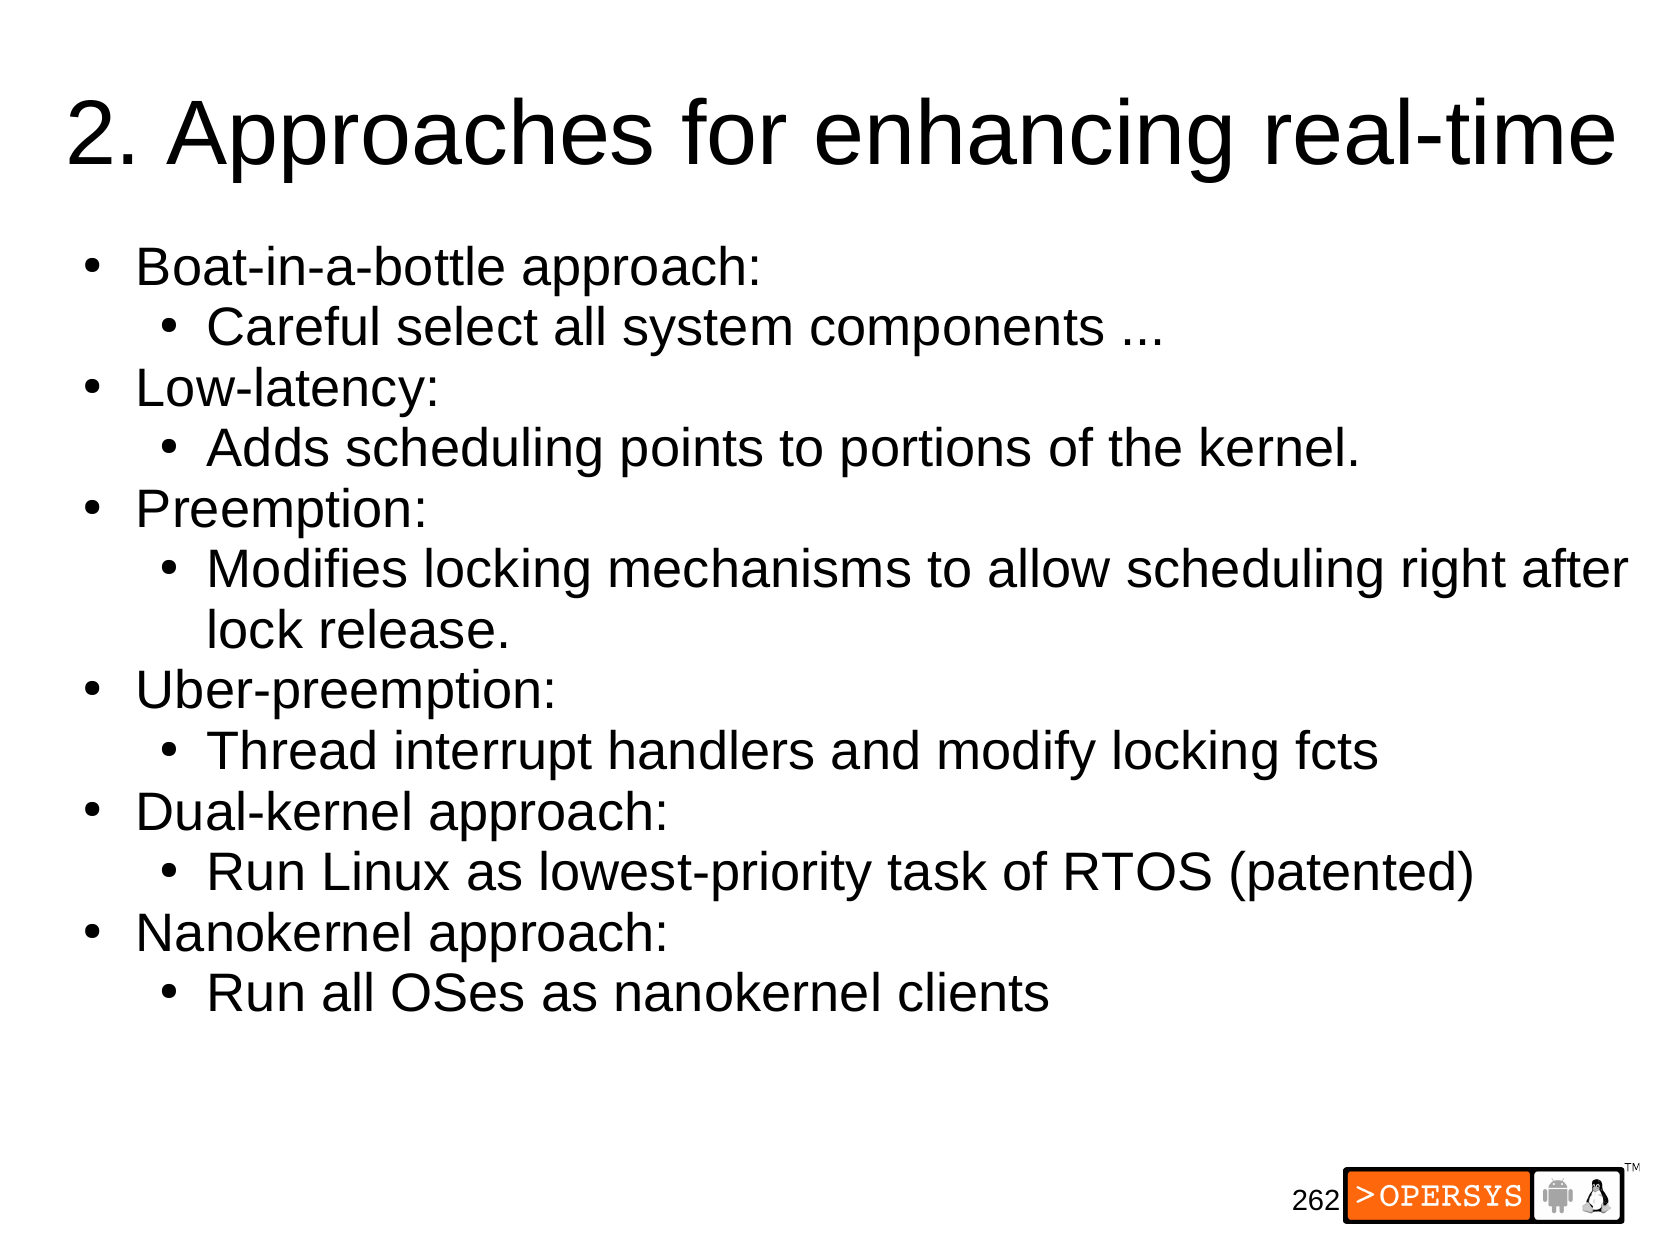

# 2. Approaches for enhancing real-time
Boat-in-a-bottle approach:
Careful select all system components ...
Low-latency:
Adds scheduling points to portions of the kernel.
Preemption:
Modifies locking mechanisms to allow scheduling right after lock release.
Uber-preemption:
Thread interrupt handlers and modify locking fcts
Dual-kernel approach:
Run Linux as lowest-priority task of RTOS (patented)
Nanokernel approach:
Run all OSes as nanokernel clients